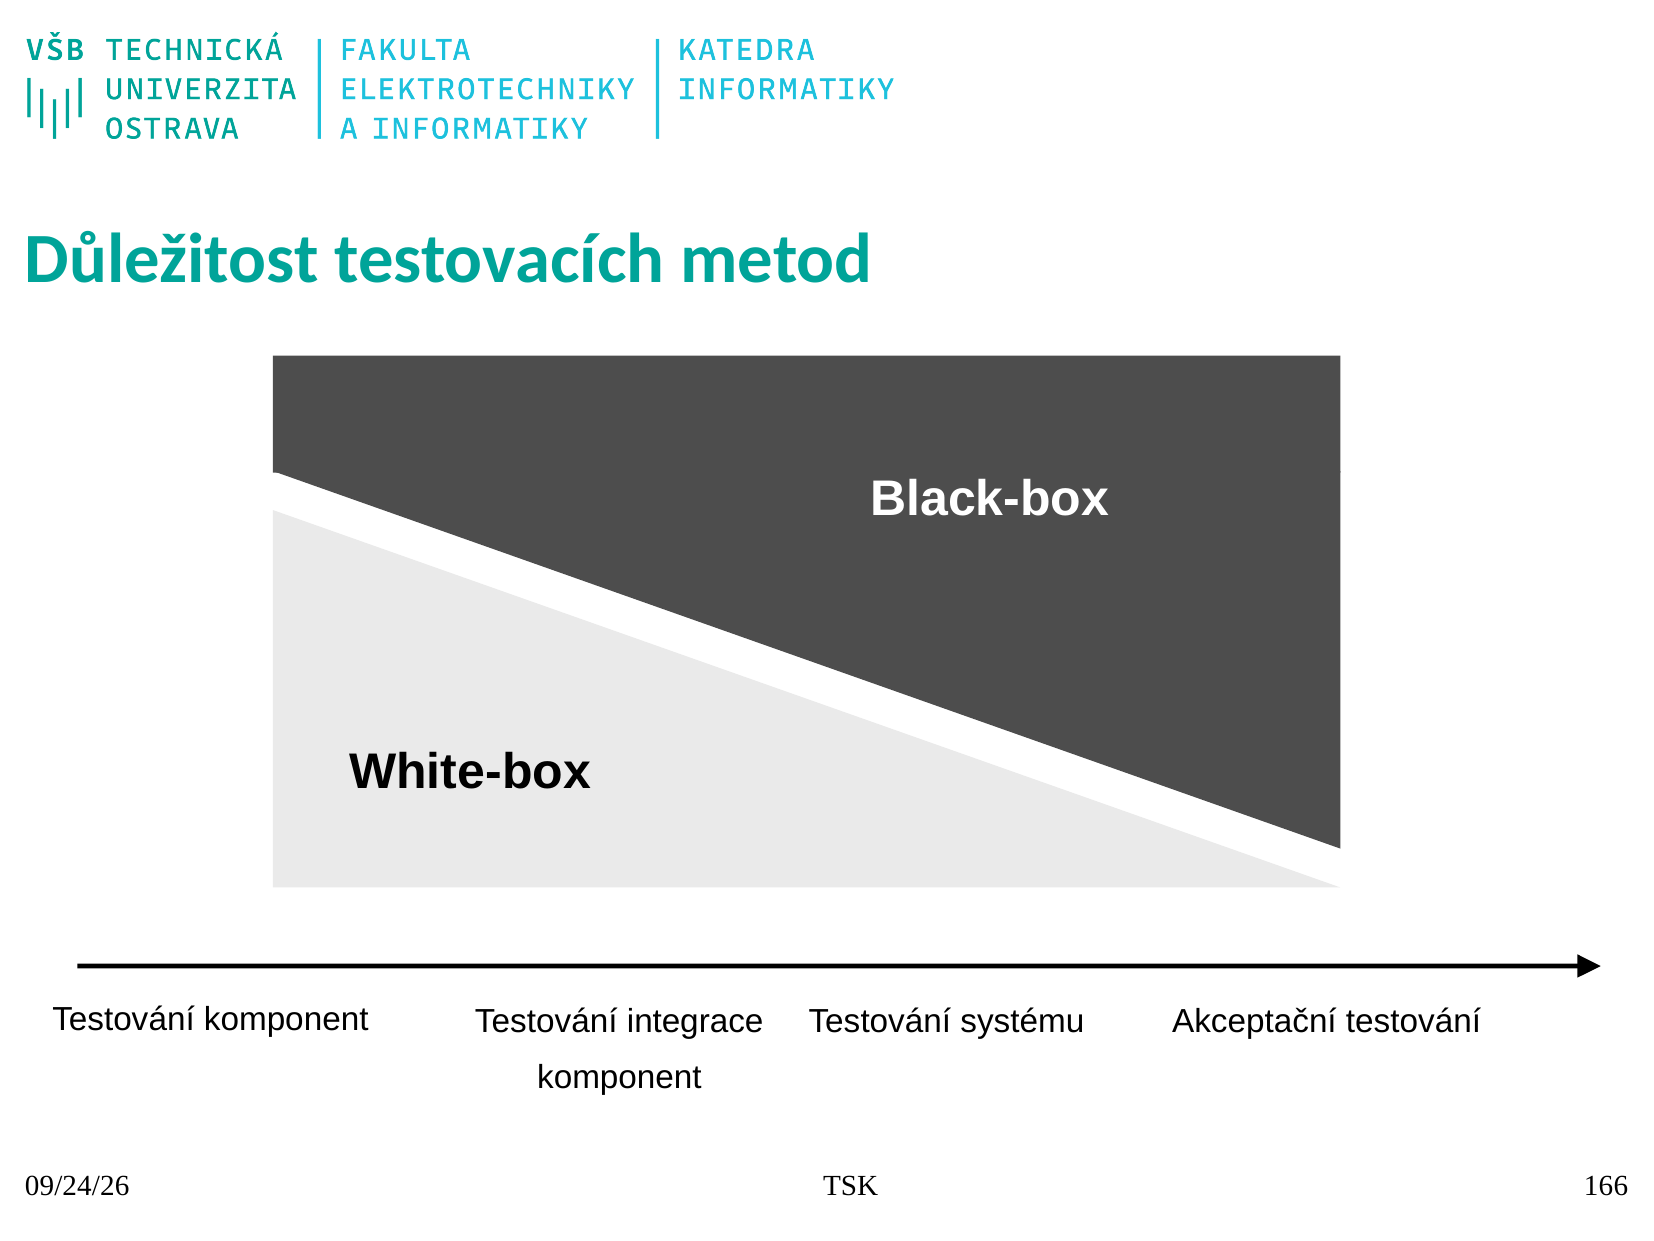

# Důležitost testovacích metod
Black-box
White-box
Testování komponent
Testování integrace
komponent
Testování systému
Akceptační testování
TSK
166